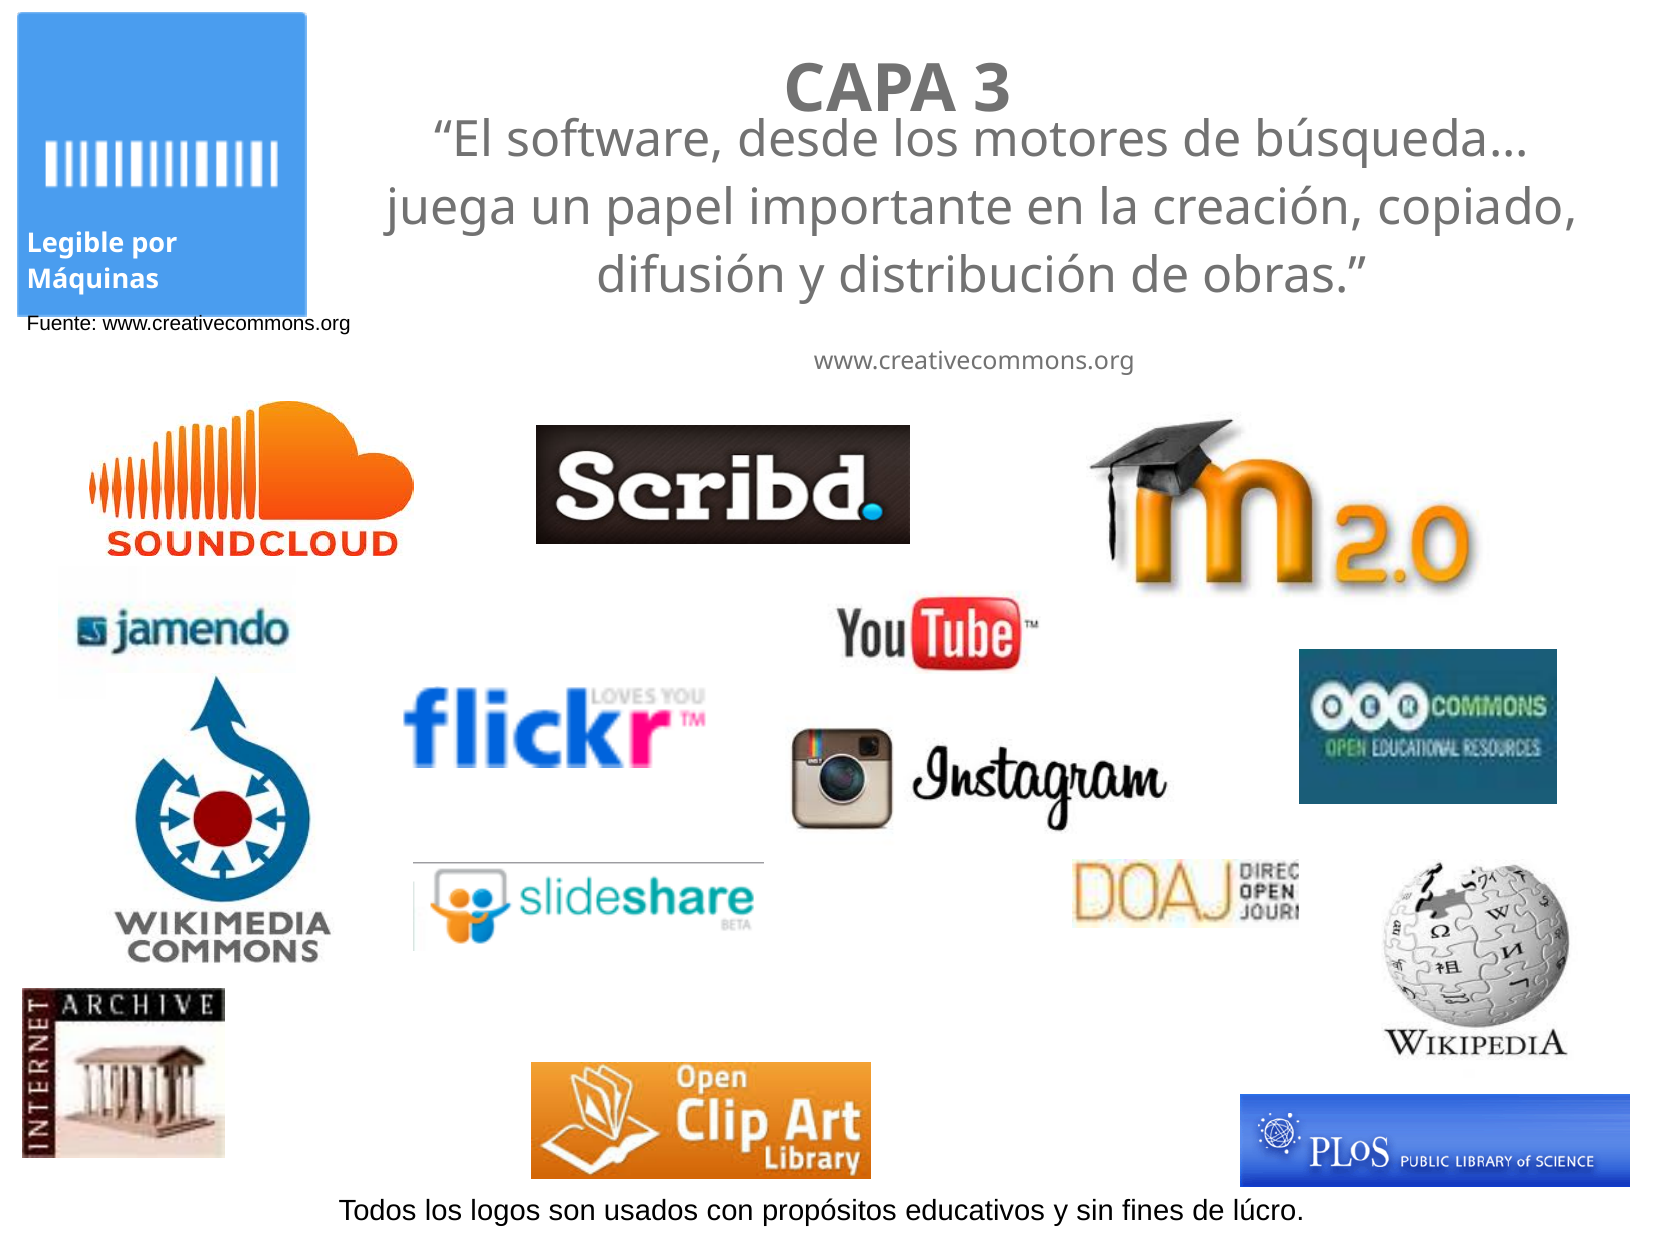

CAPA 3
 “El software, desde los motores de búsqueda... juega un papel importante en la creación, copiado, difusión y distribución de obras.”
www.creativecommons.org
Legible por Máquinas
Fuente: www.creativecommons.org
Todos los logos son usados con propósitos educativos y sin fines de lúcro.